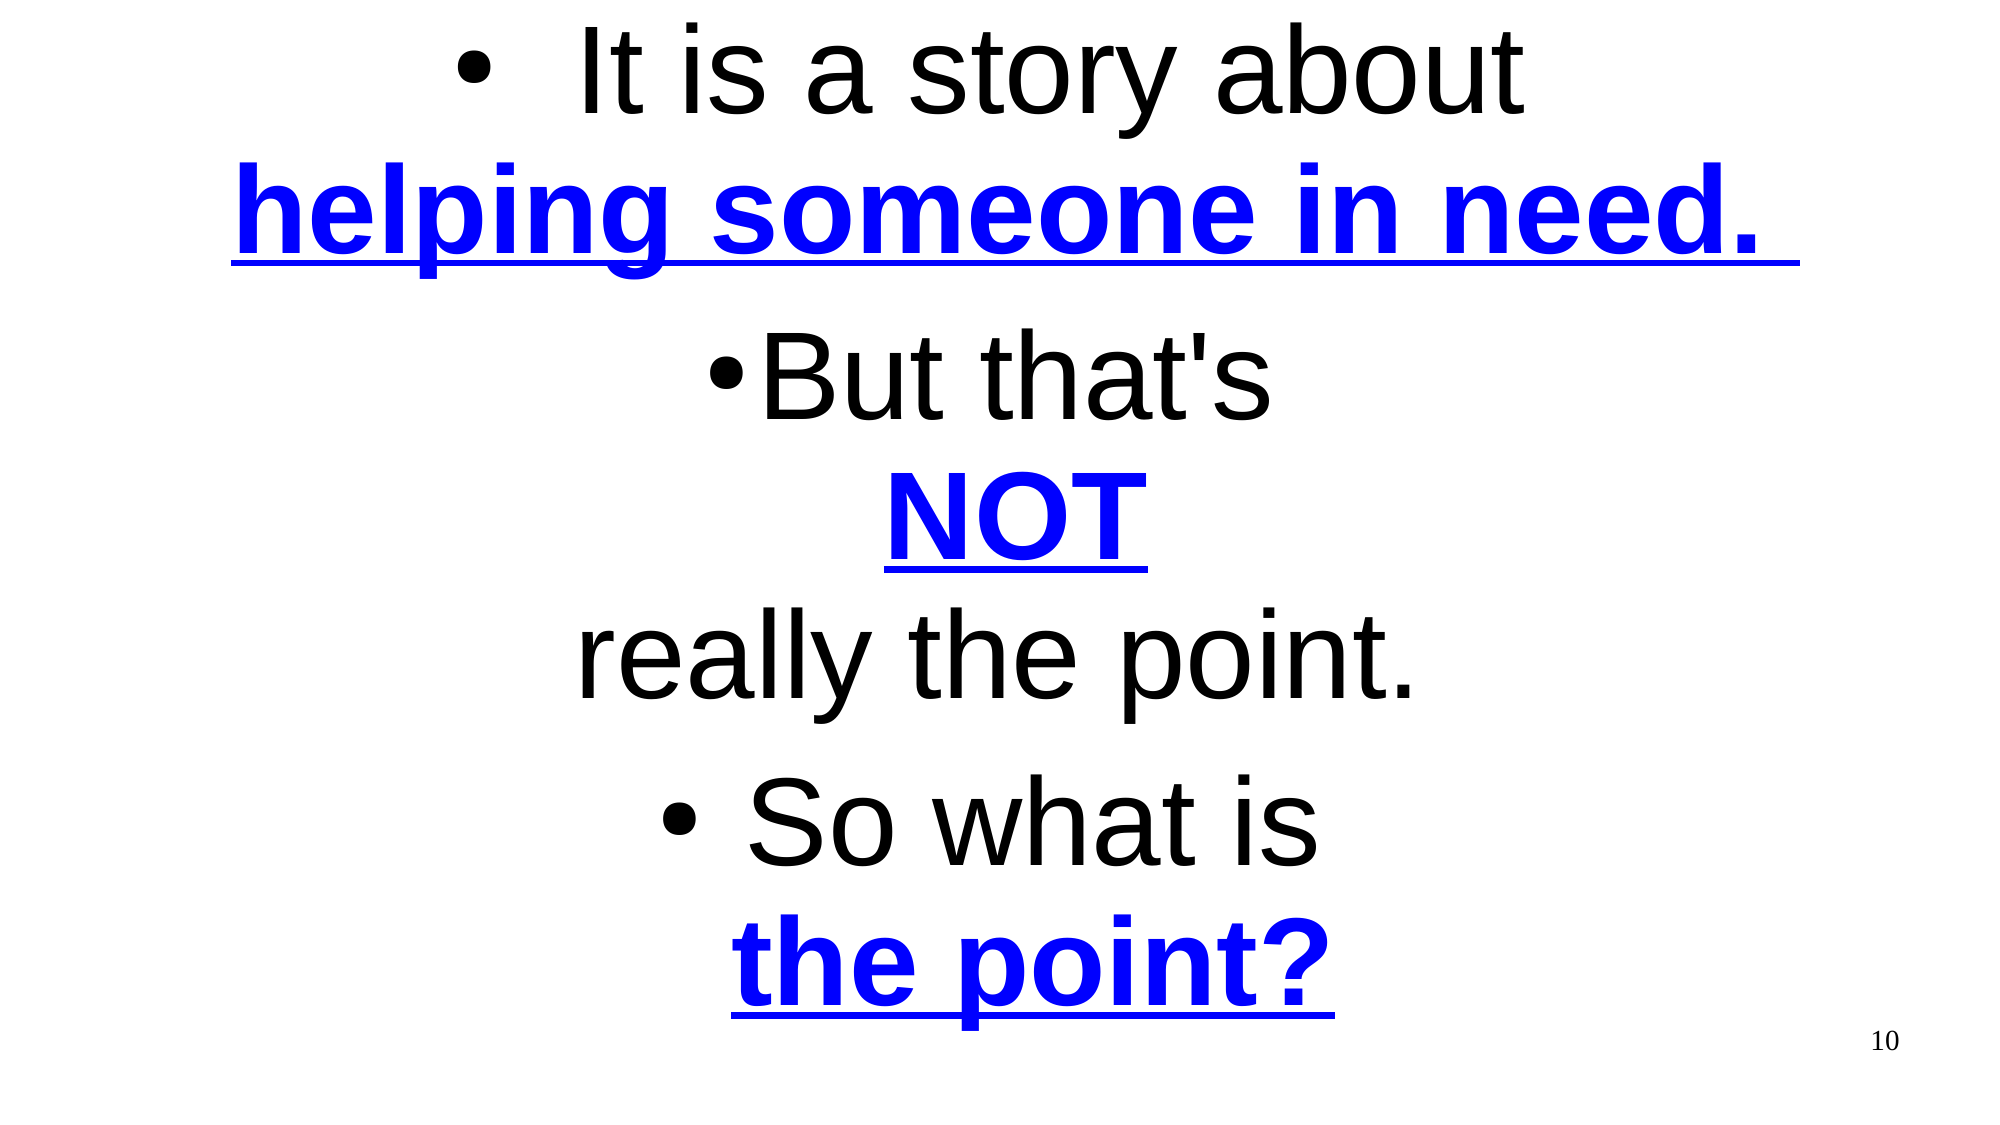

# It is a story about helping someone in need.
But that's
NOT
really the point.
 So what is
the point?
10